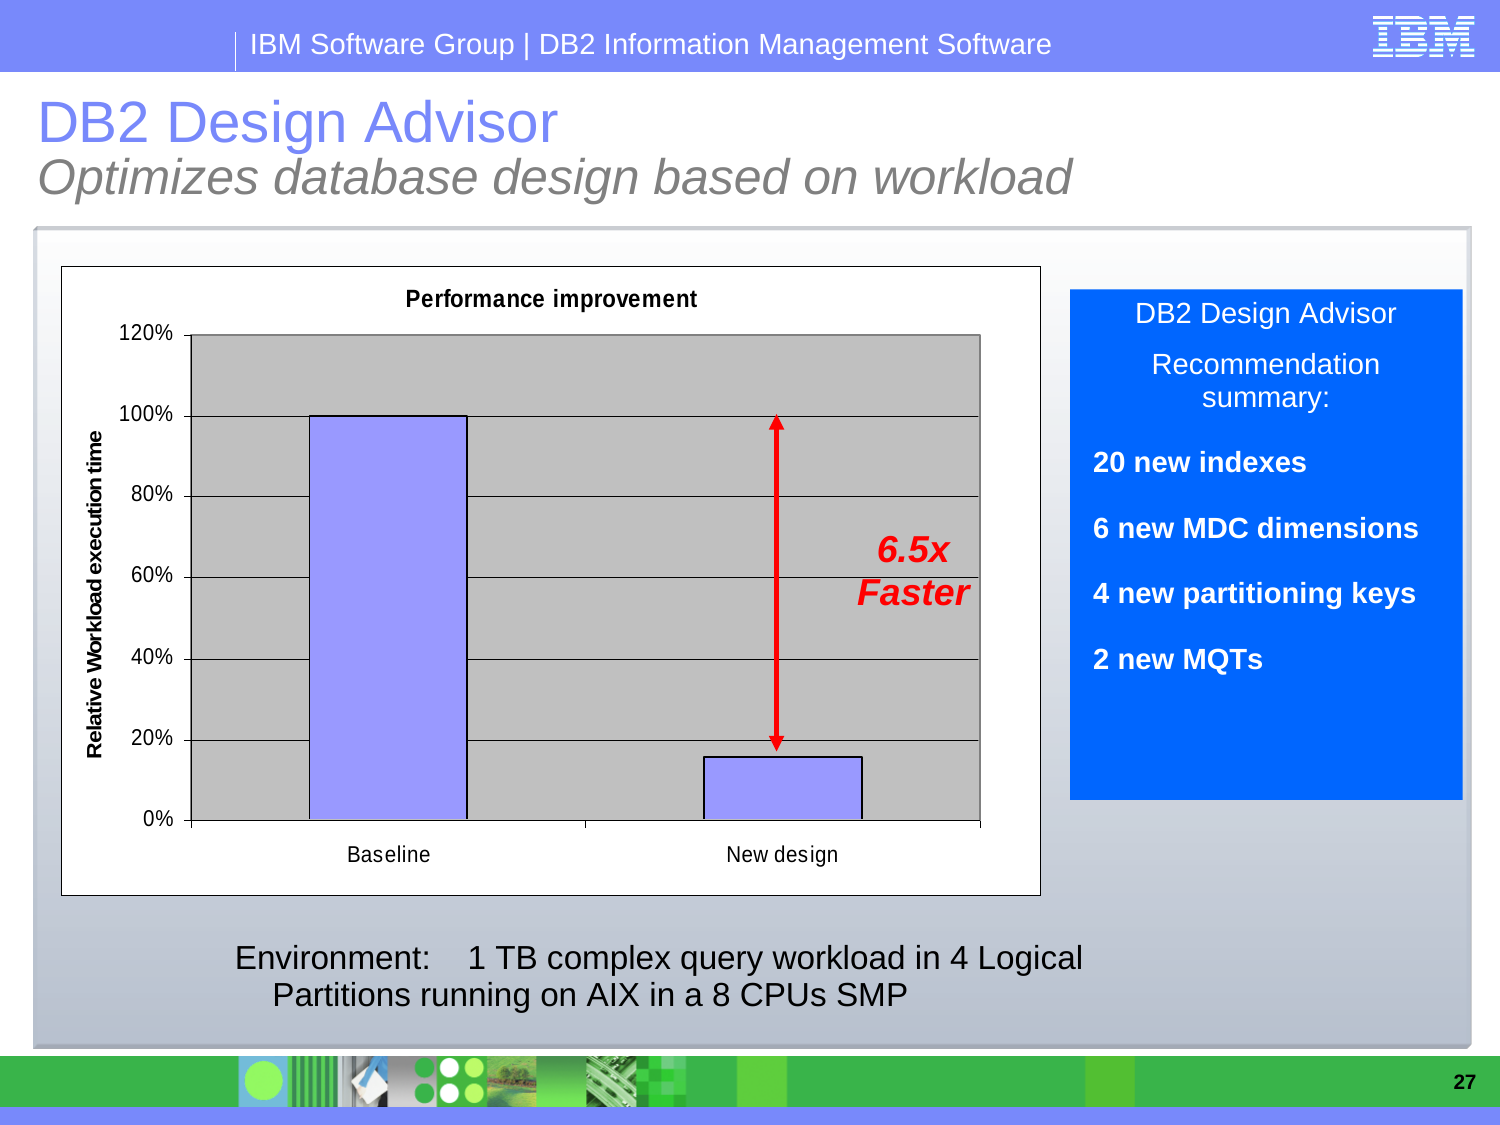

# DB2 Design Advisor Optimizes database design based on workload
DB2 Design Advisor
Recommendation summary:
 20 new indexes
 6 new MDC dimensions
 4 new partitioning keys
 2 new MQTs
6.5x Faster
Environment: 1 TB complex query workload in 4 Logical Partitions running on AIX in a 8 CPUs SMP
27